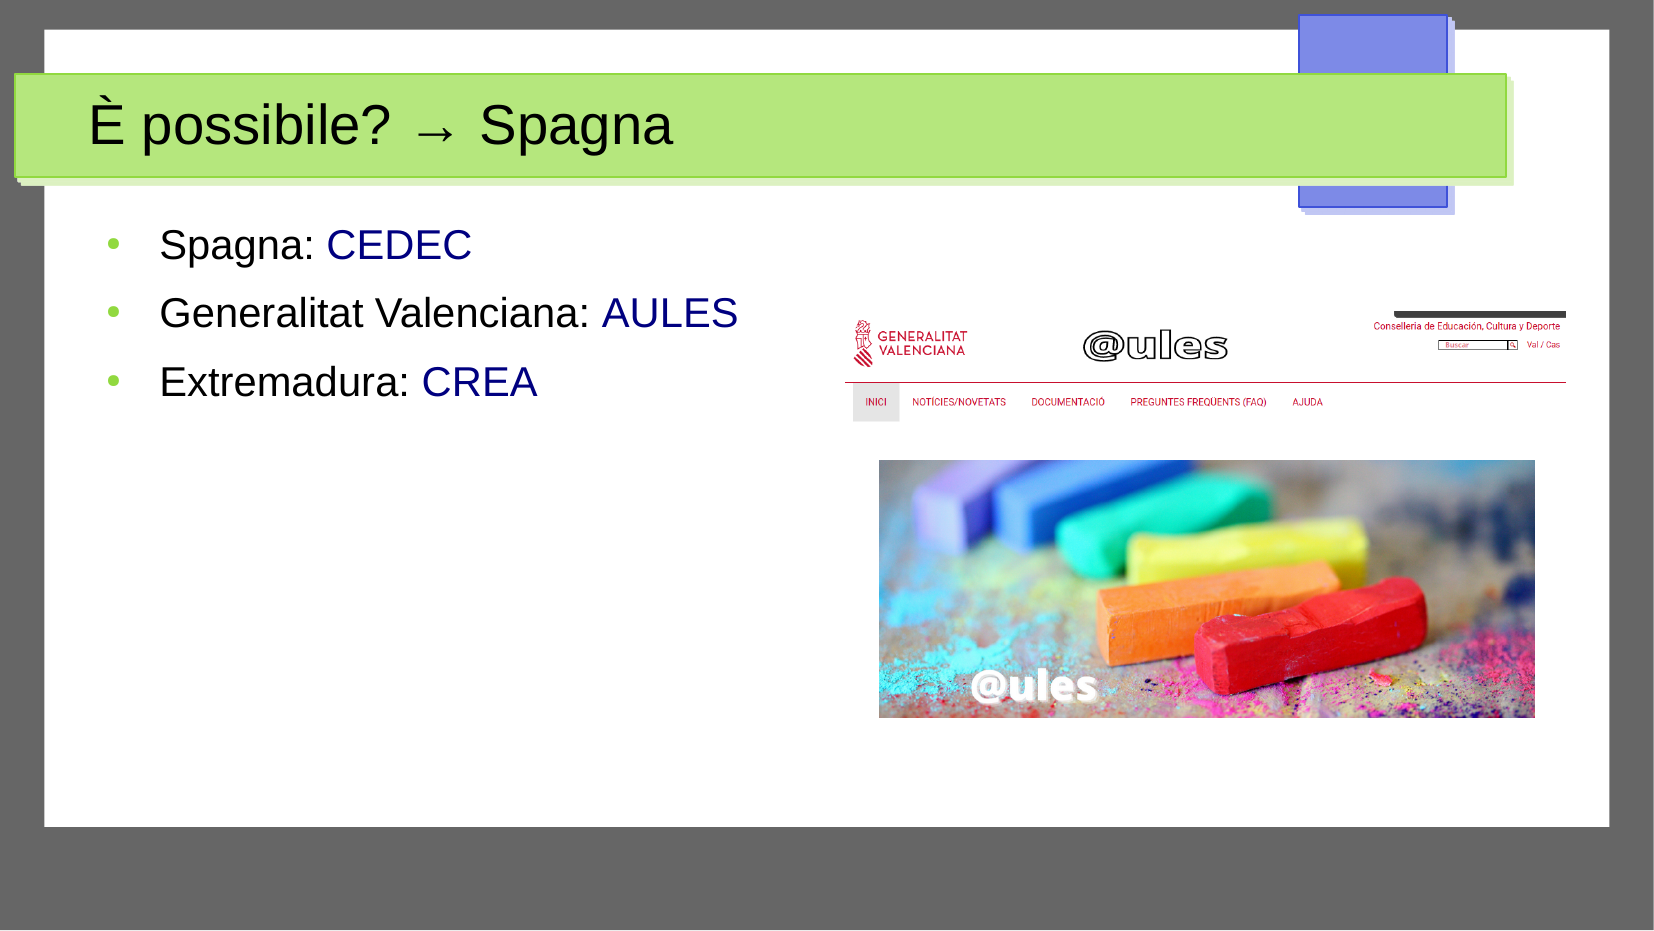

# È possibile? → Spagna
Spagna: CEDEC
Generalitat Valenciana: AULES
Extremadura: CREA